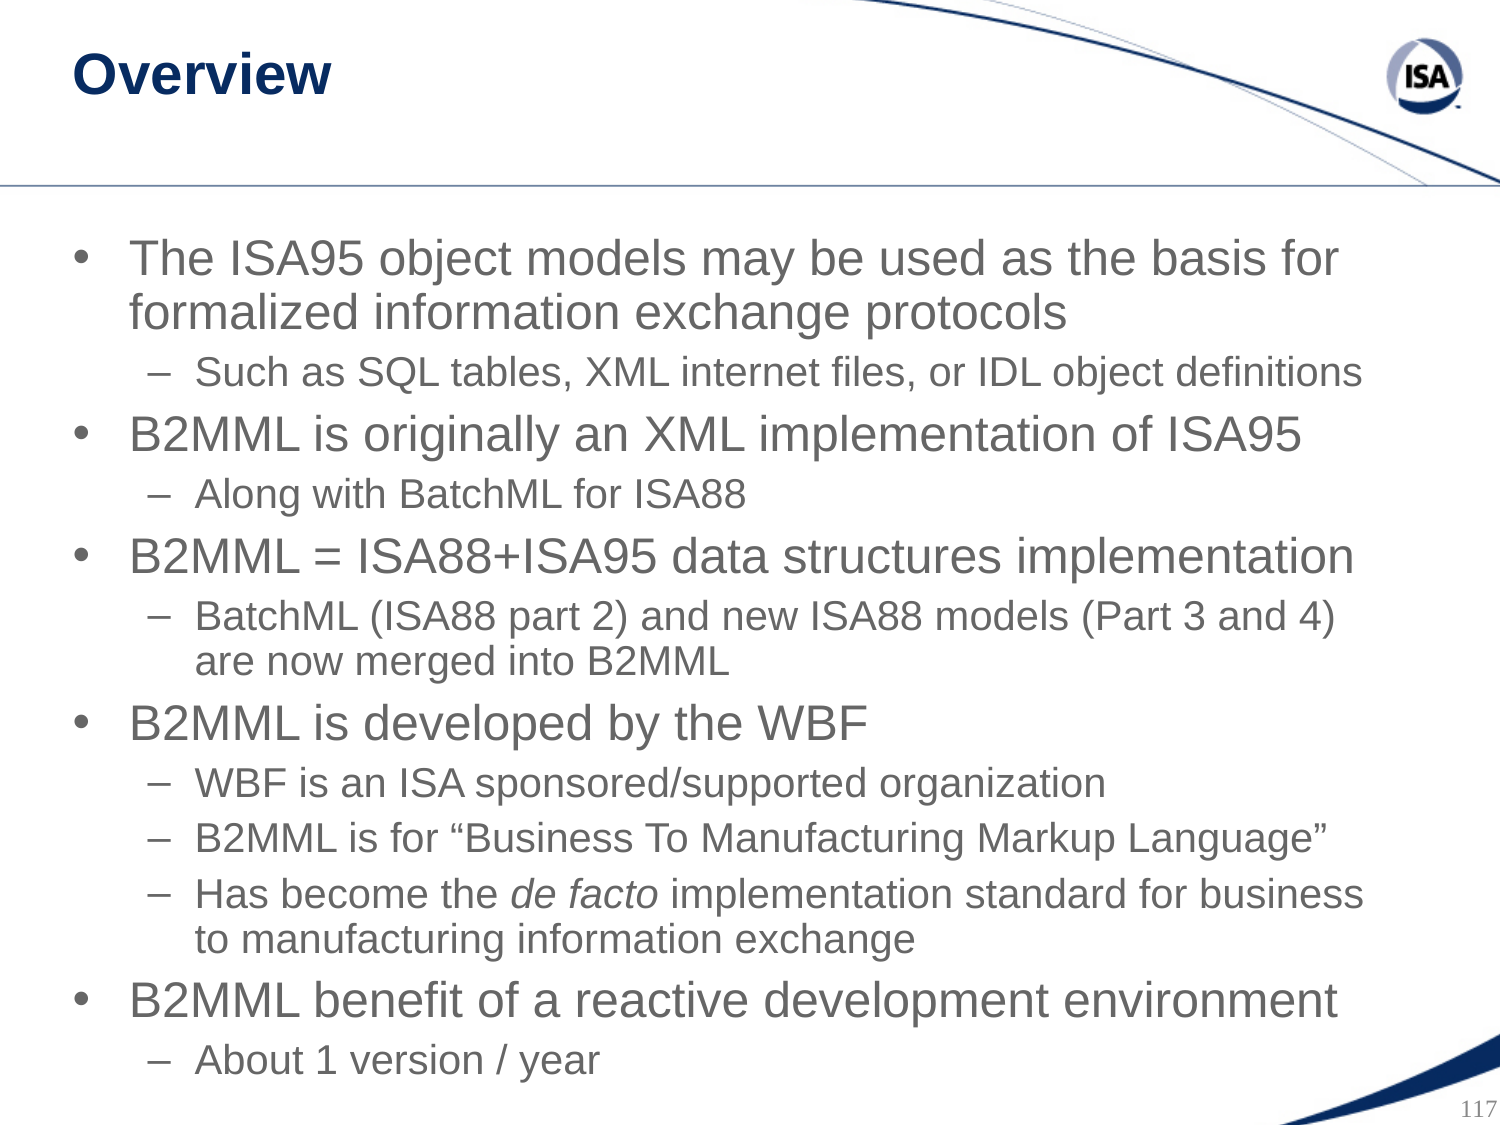

# Overview
The ISA95 object models may be used as the basis for formalized information exchange protocols
Such as SQL tables, XML internet files, or IDL object definitions
B2MML is originally an XML implementation of ISA95
Along with BatchML for ISA88
B2MML = ISA88+ISA95 data structures implementation
BatchML (ISA88 part 2) and new ISA88 models (Part 3 and 4) are now merged into B2MML
B2MML is developed by the WBF
WBF is an ISA sponsored/supported organization
B2MML is for “Business To Manufacturing Markup Language”
Has become the de facto implementation standard for business to manufacturing information exchange
B2MML benefit of a reactive development environment
About 1 version / year